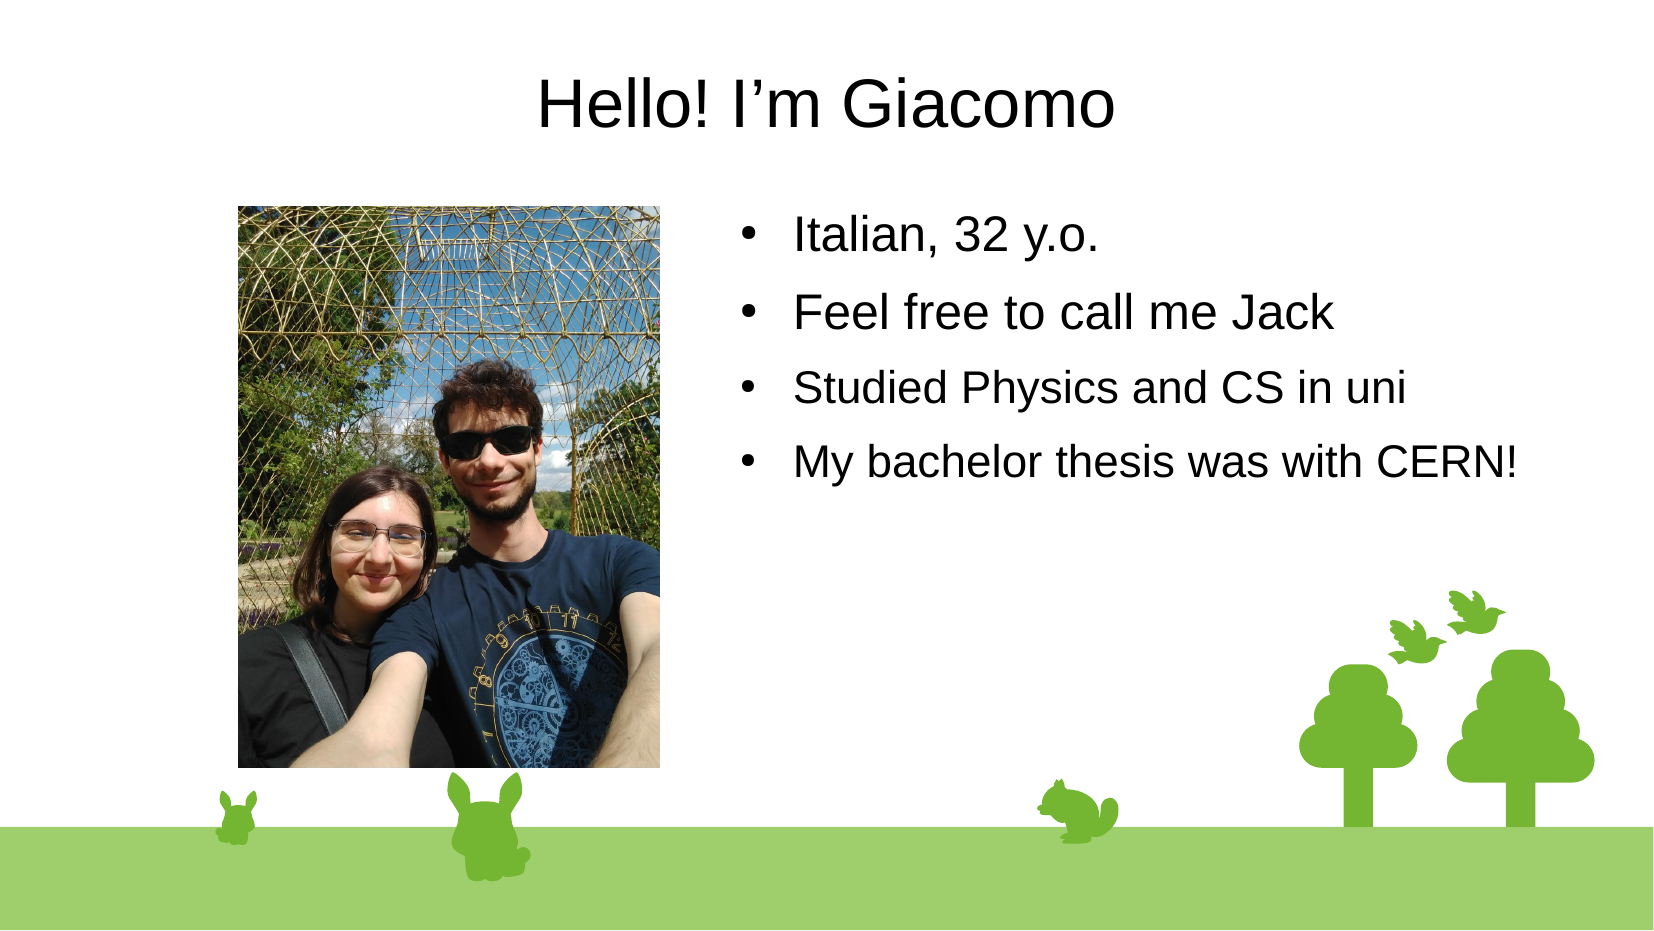

# Hello! I’m Giacomo
Italian, 32 y.o.
Feel free to call me Jack
Studied Physics and CS in uni
My bachelor thesis was with CERN!